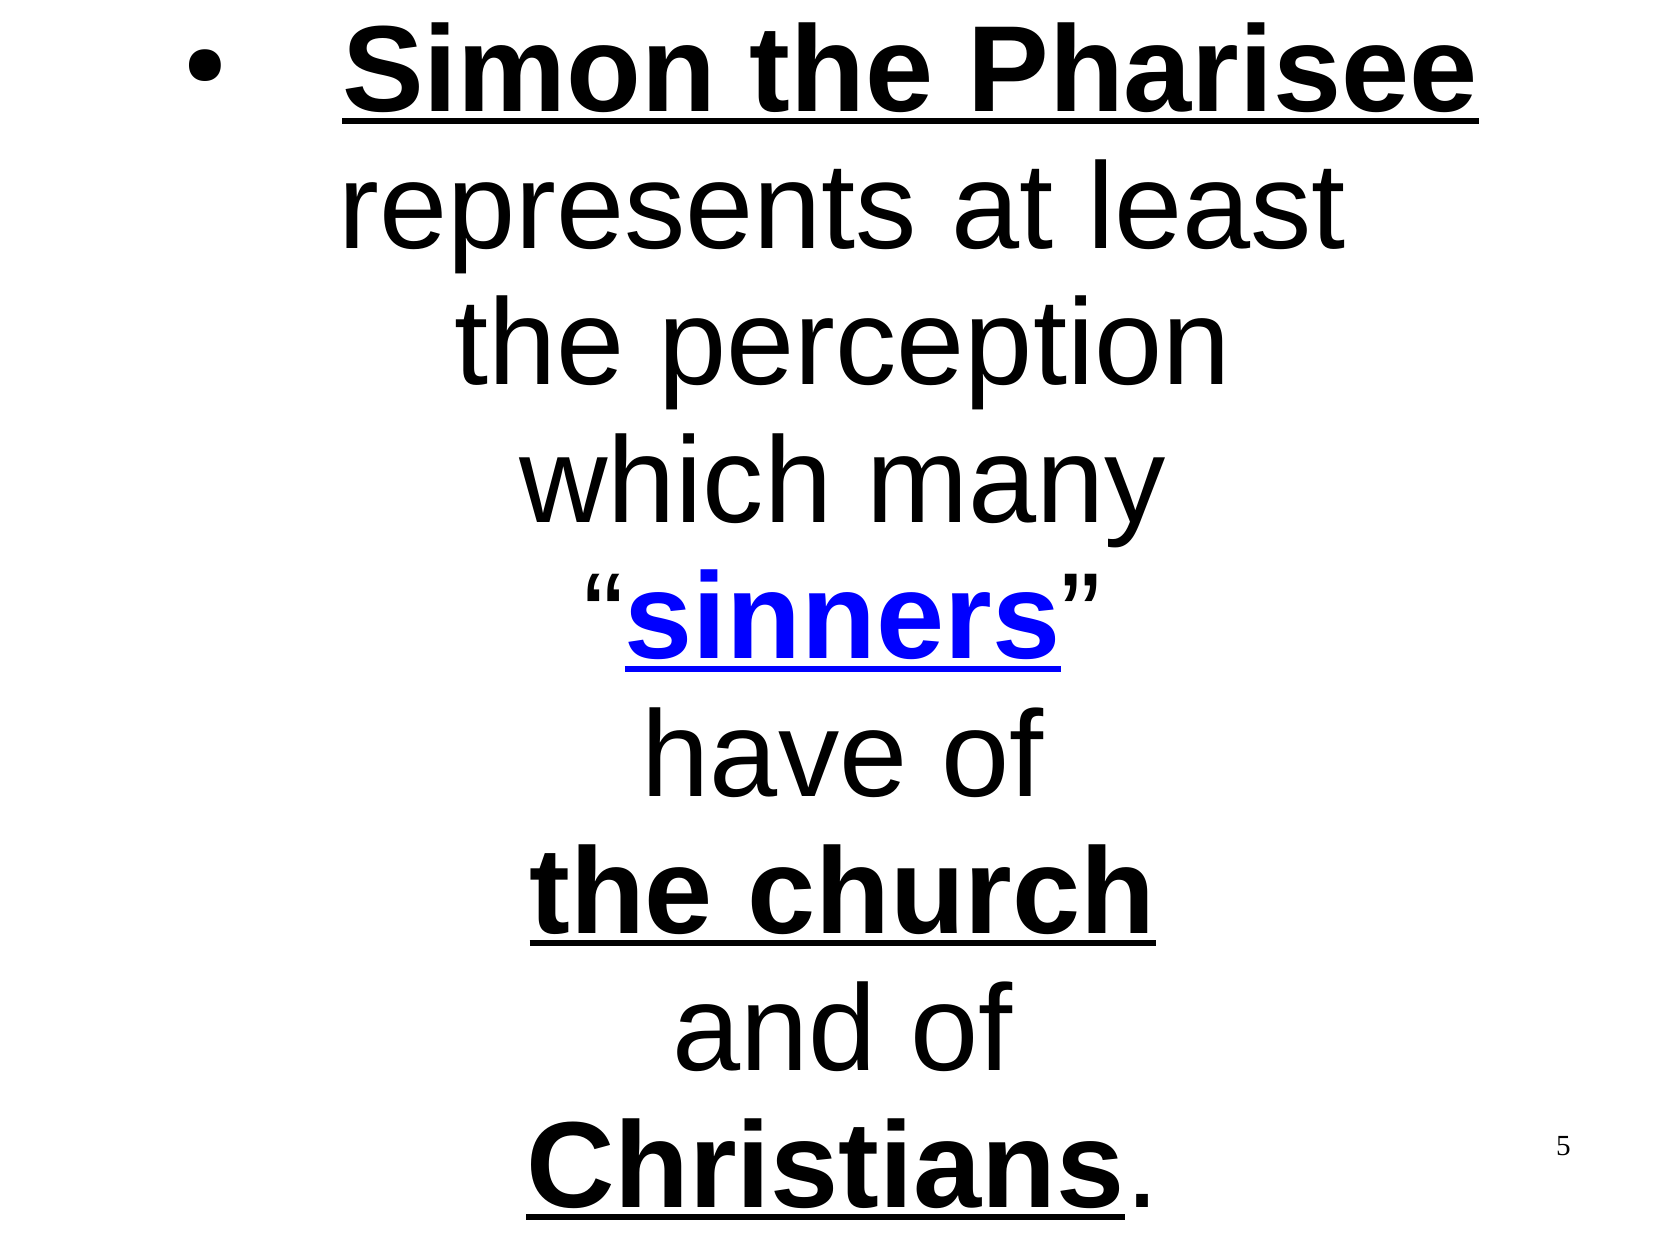

# Simon the Pharisee represents at least the perception which many “sinners” have of the church and of Christians.
5